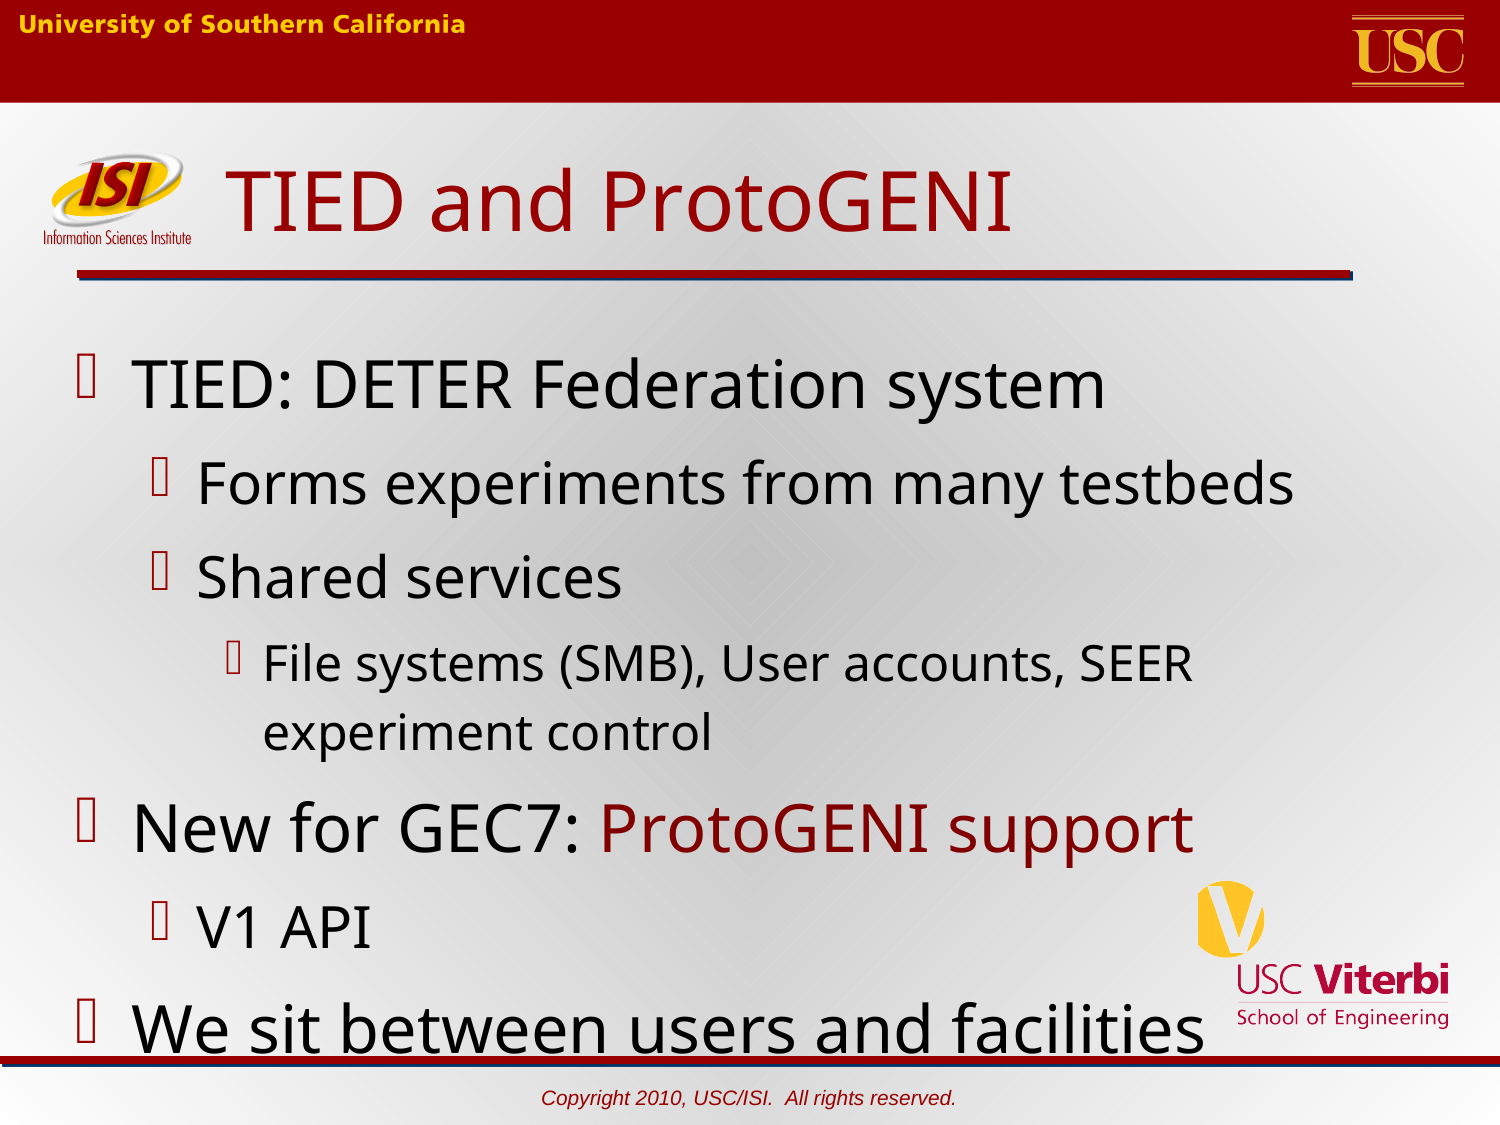

# TIED and ProtoGENI
TIED: DETER Federation system
Forms experiments from many testbeds
Shared services
File systems (SMB), User accounts, SEER experiment control
New for GEC7: ProtoGENI support
V1 API
We sit between users and facilities